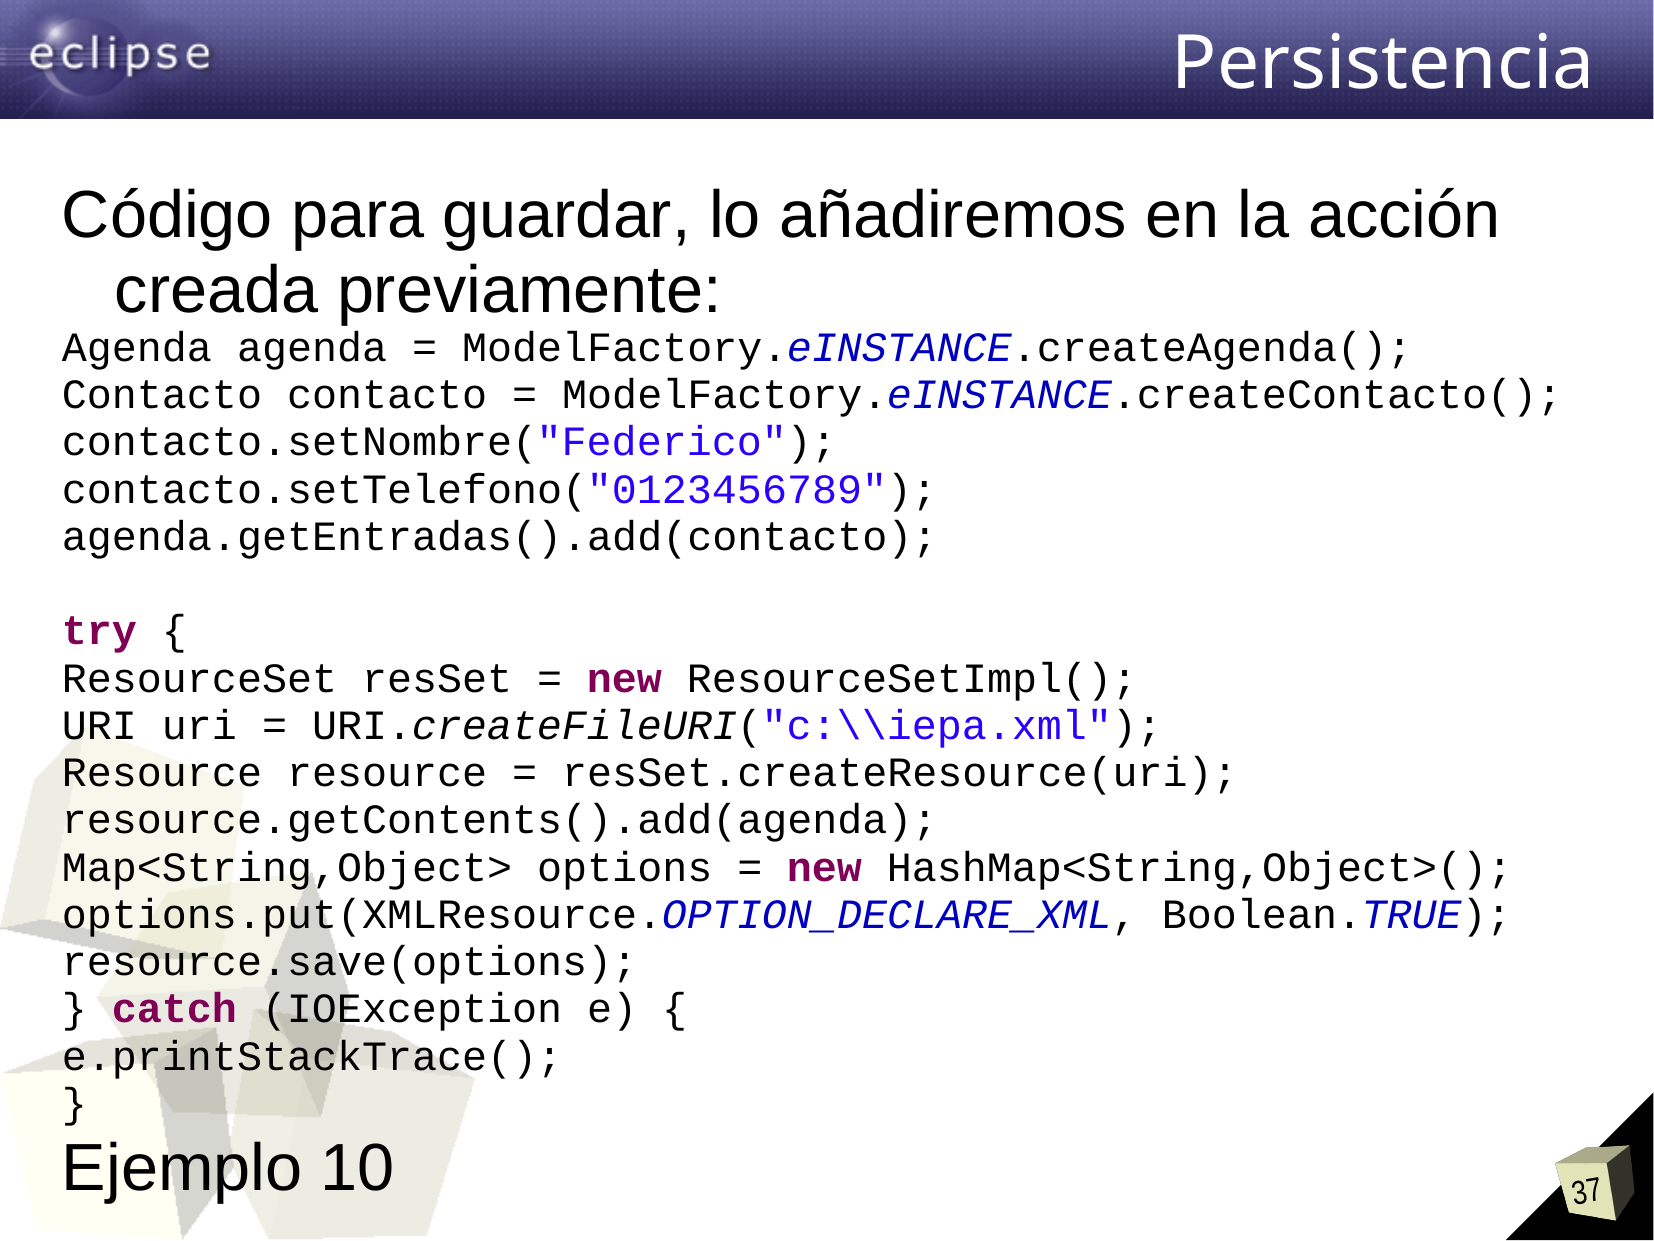

# Persistencia
Código para guardar, lo añadiremos en la acción creada previamente:
Agenda agenda = ModelFactory.eINSTANCE.createAgenda();
Contacto contacto = ModelFactory.eINSTANCE.createContacto();
contacto.setNombre("Federico");
contacto.setTelefono("0123456789");
agenda.getEntradas().add(contacto);
try {
ResourceSet resSet = new ResourceSetImpl();
URI uri = URI.createFileURI("c:\\iepa.xml");
Resource resource = resSet.createResource(uri);
resource.getContents().add(agenda);
Map<String,Object> options = new HashMap<String,Object>();
options.put(XMLResource.OPTION_DECLARE_XML, Boolean.TRUE);
resource.save(options);
} catch (IOException e) {
e.printStackTrace();
}
Ejemplo 10